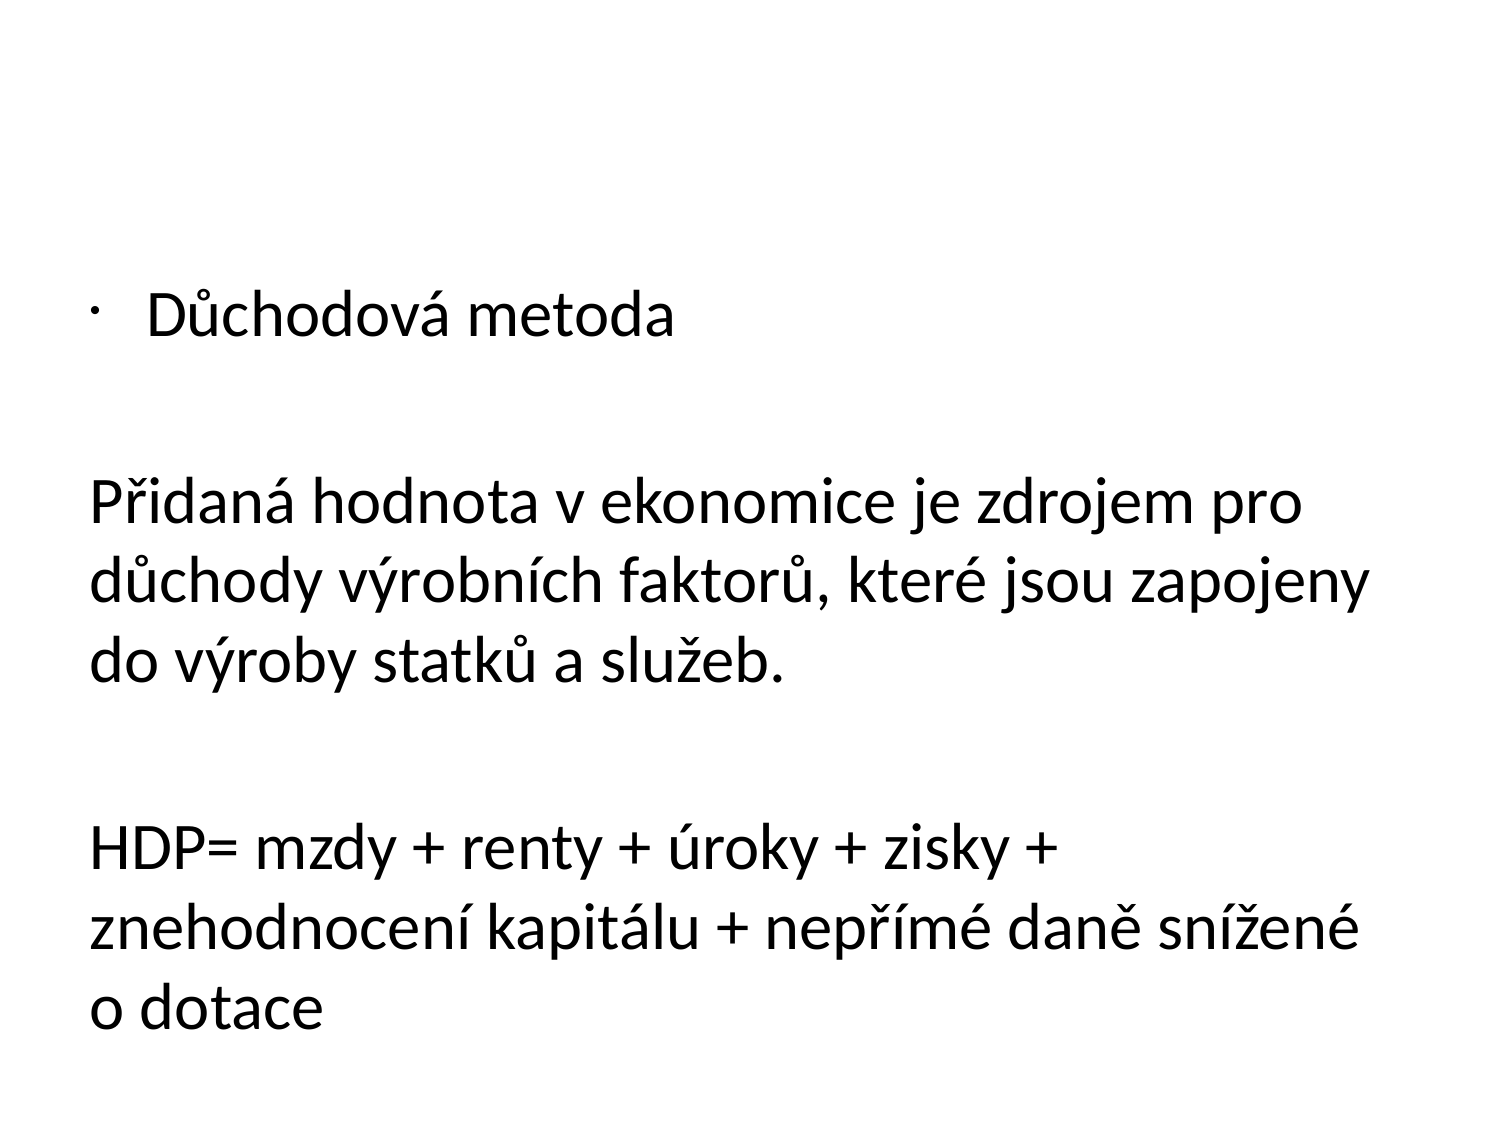

#
Důchodová metoda
Přidaná hodnota v ekonomice je zdrojem pro důchody výrobních faktorů, které jsou zapojeny do výroby statků a služeb.
HDP= mzdy + renty + úroky + zisky + znehodnocení kapitálu + nepřímé daně snížené o dotace